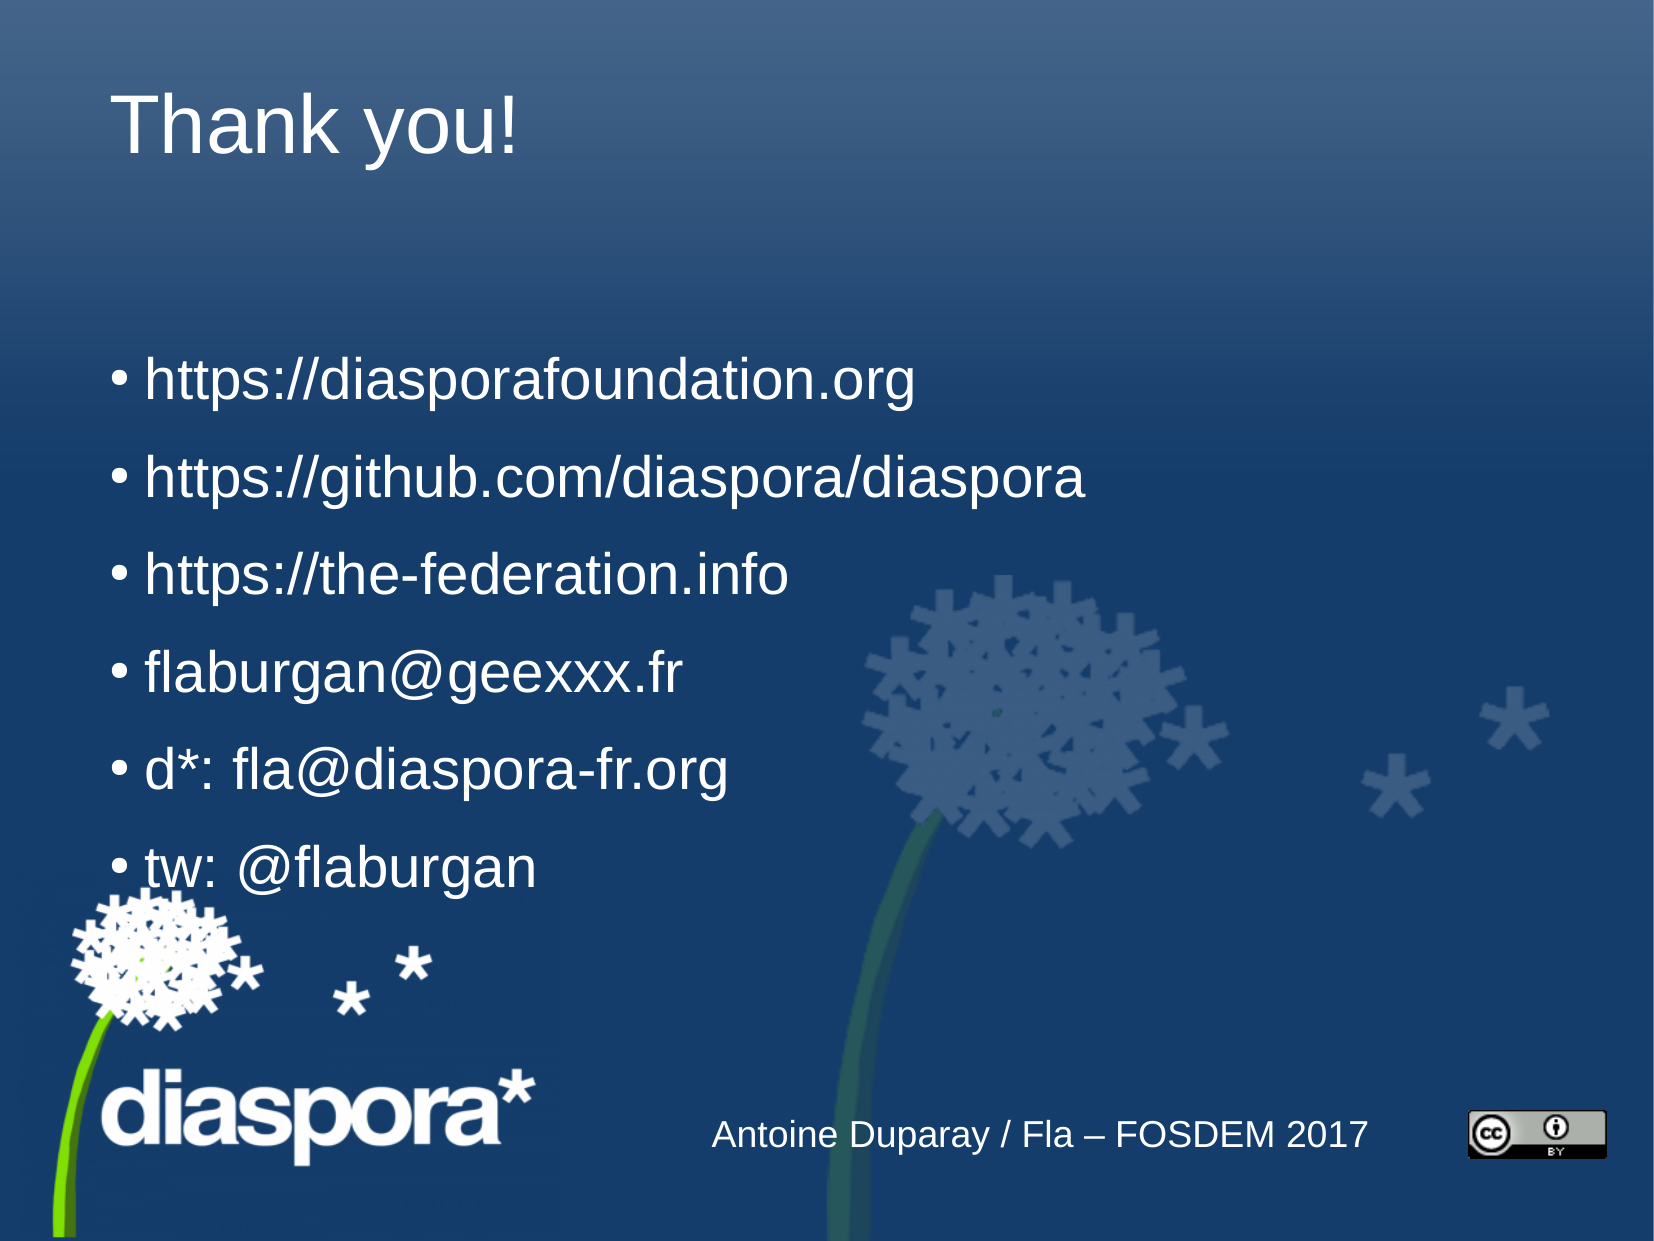

Thank you!
https://diasporafoundation.org
https://github.com/diaspora/diaspora
https://the-federation.info
flaburgan@geexxx.fr
d*: fla@diaspora-fr.org
tw: @flaburgan
Antoine Duparay / Fla – FOSDEM 2017